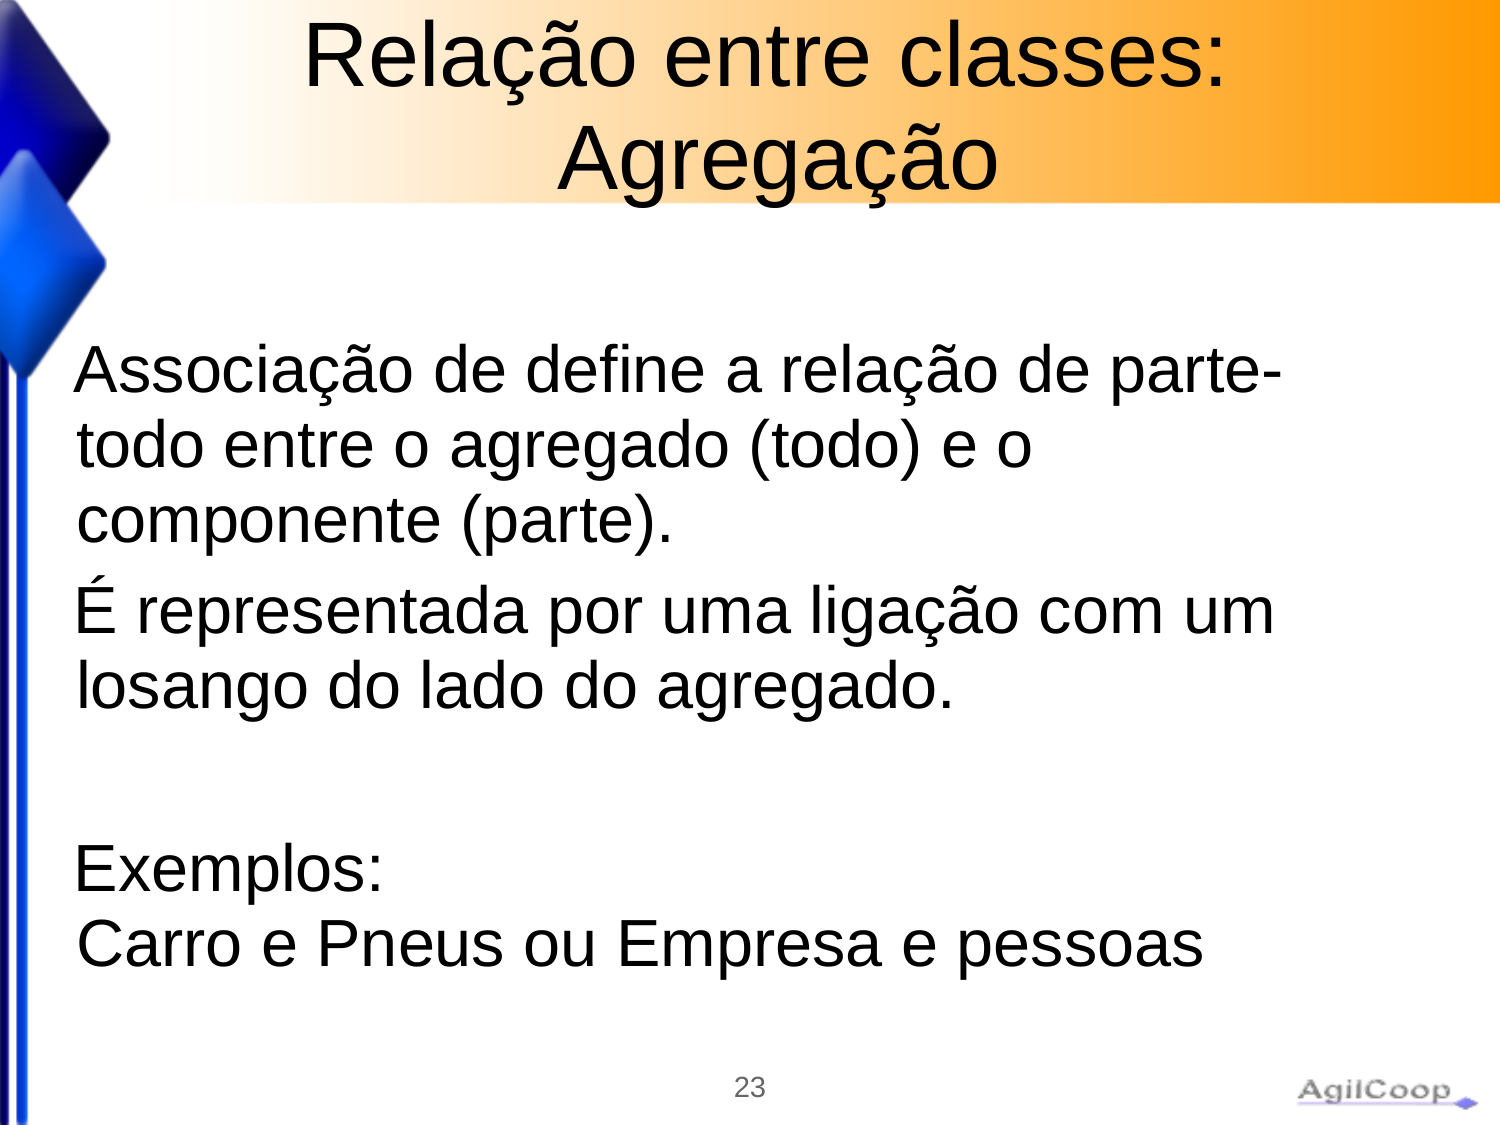

# Relação entre classes: Agregação
Associação de define a relação de parte-todo entre o agregado (todo) e o componente (parte).
É representada por uma ligação com um losango do lado do agregado.
Exemplos:
Carro e Pneus ou Empresa e pessoas
23